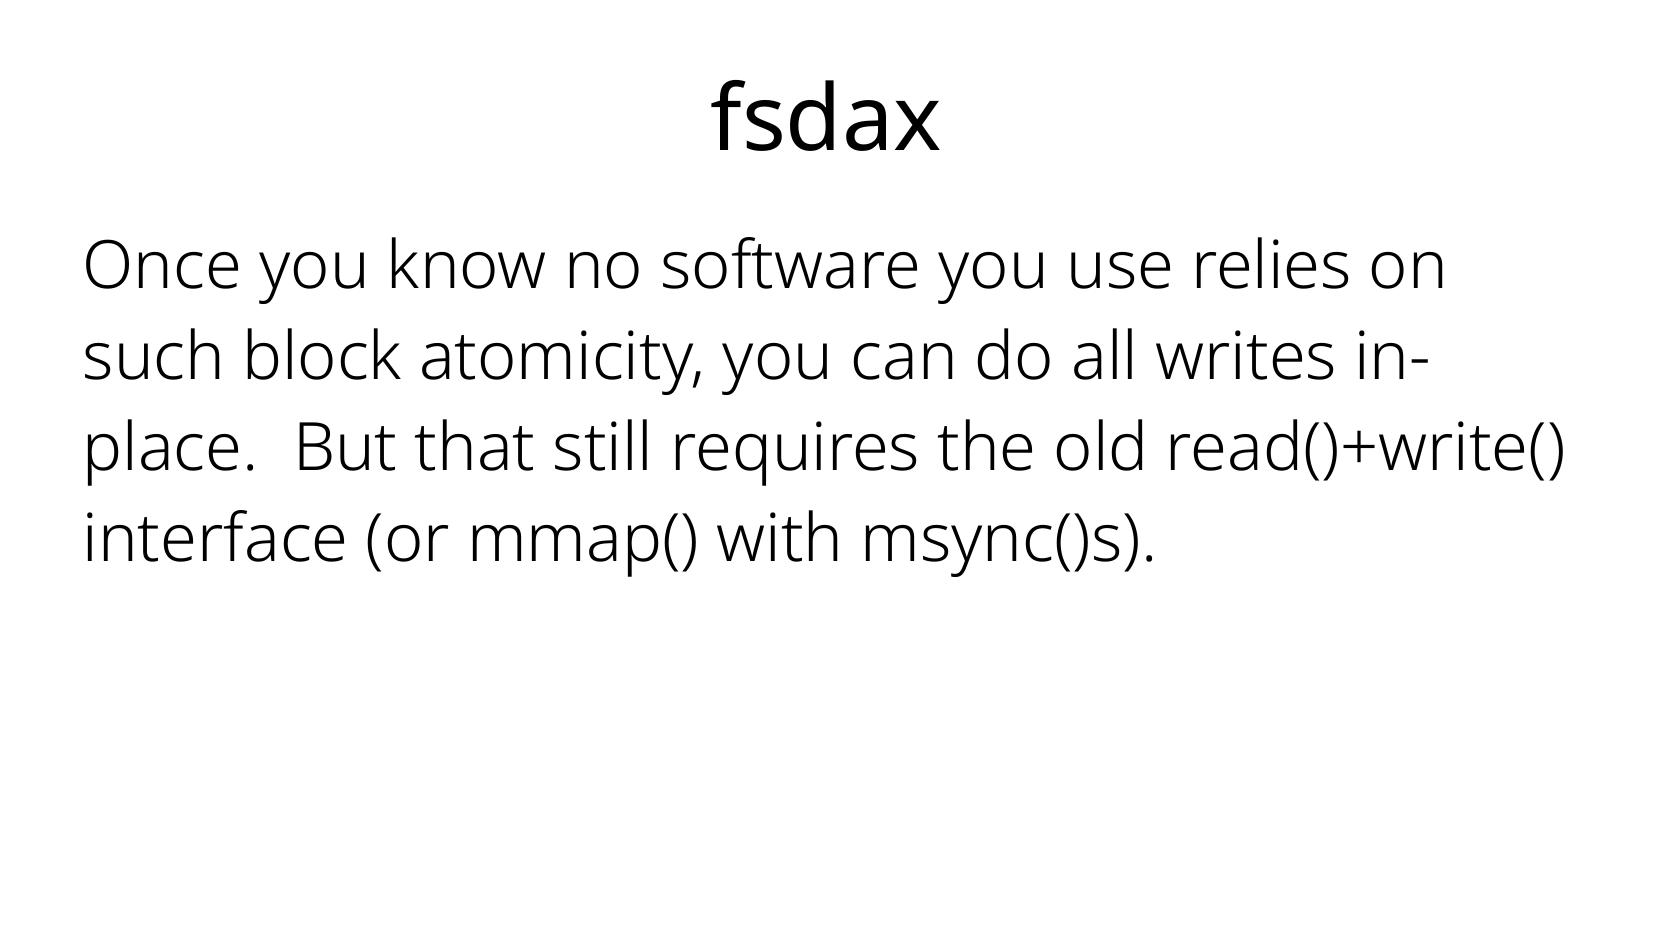

# fsdax
Once you know no software you use relies on such block atomicity, you can do all writes in-place. But that still requires the old read()+write() interface (or mmap() with msync()s).